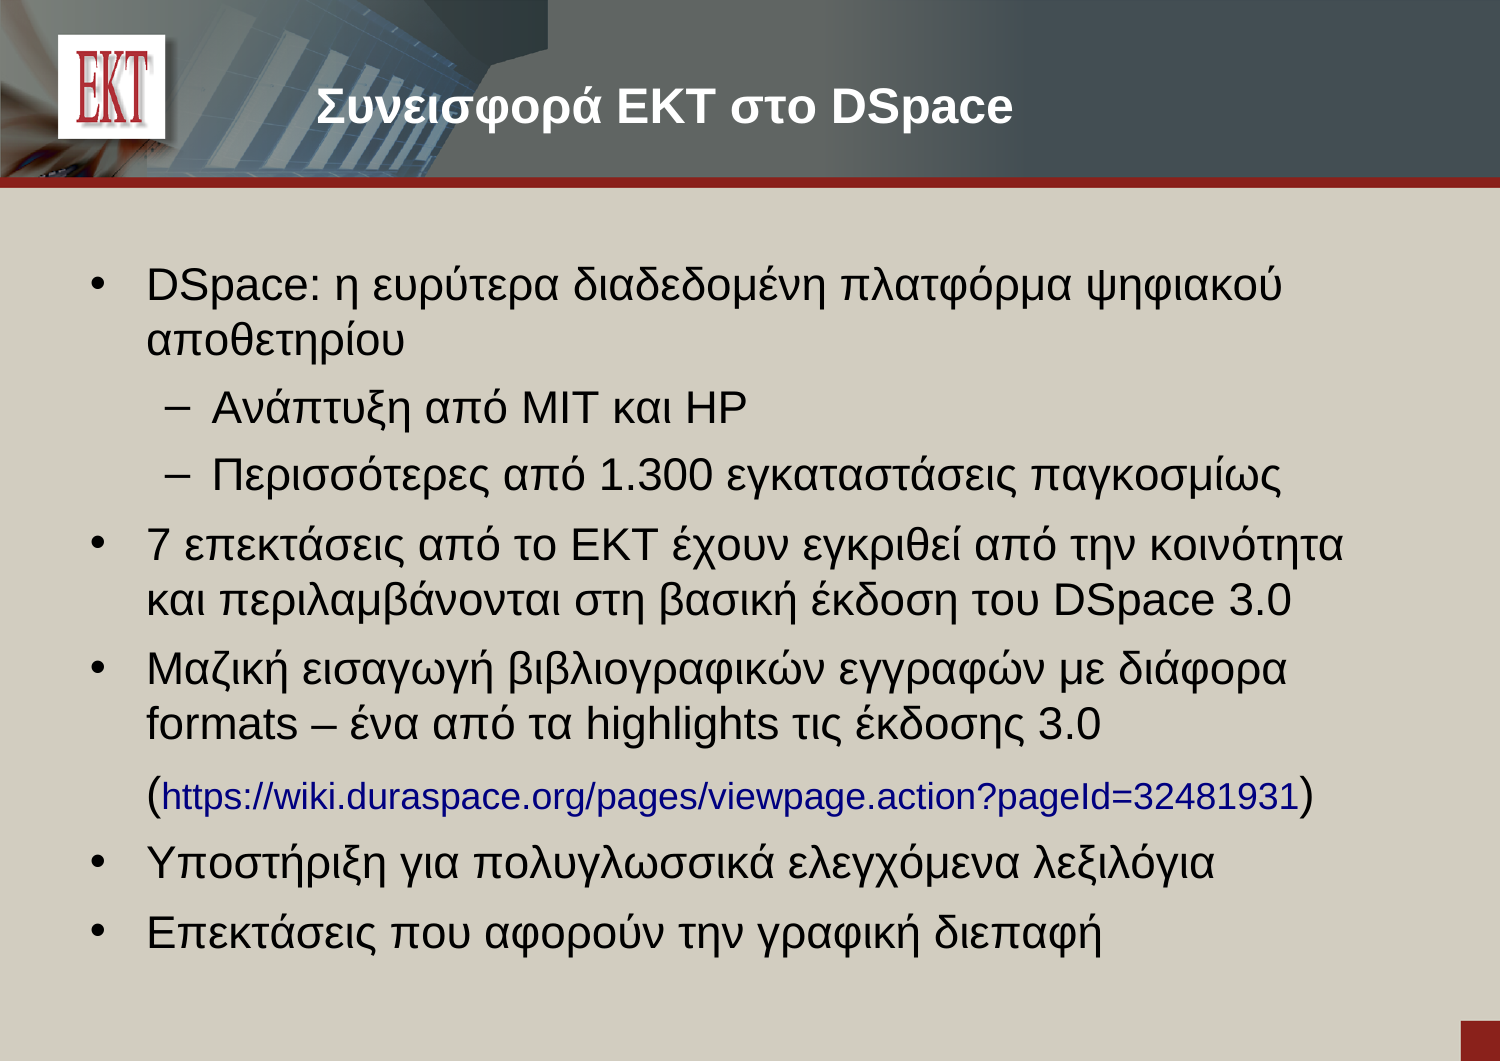

# Συνεισφορά ΕΚΤ στο DSpace
DSpace: η ευρύτερα διαδεδομένη πλατφόρμα ψηφιακού αποθετηρίου
Ανάπτυξη από MIT και HP
Περισσότερες από 1.300 εγκαταστάσεις παγκοσμίως
7 επεκτάσεις από το EKT έχουν εγκριθεί από την κοινότητα και περιλαμβάνονται στη βασική έκδοση του DSpace 3.0
Μαζική εισαγωγή βιβλιογραφικών εγγραφών με διάφορα formats – ένα από τα highlights τις έκδοσης 3.0
(https://wiki.duraspace.org/pages/viewpage.action?pageId=32481931)
Υποστήριξη για πολυγλωσσικά ελεγχόμενα λεξιλόγια
Επεκτάσεις που αφορούν την γραφική διεπαφή